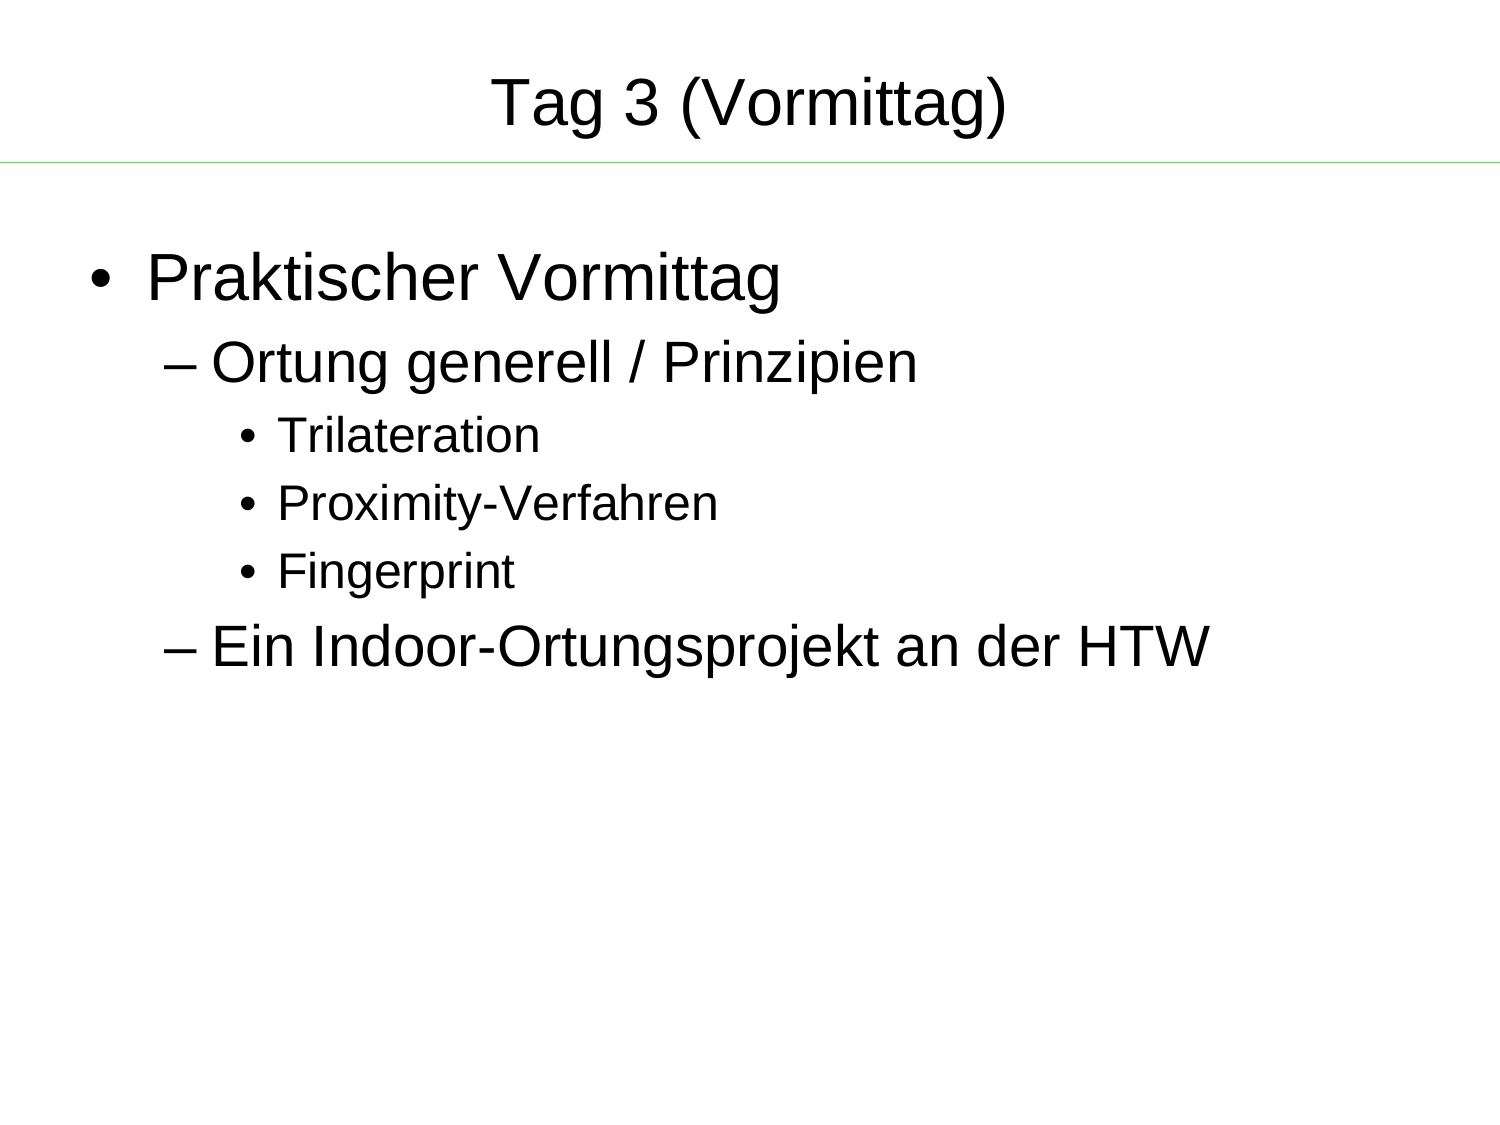

# Tag 3 (Vormittag)
Praktischer Vormittag
Ortung generell / Prinzipien
Trilateration
Proximity-Verfahren
Fingerprint
Ein Indoor-Ortungsprojekt an der HTW